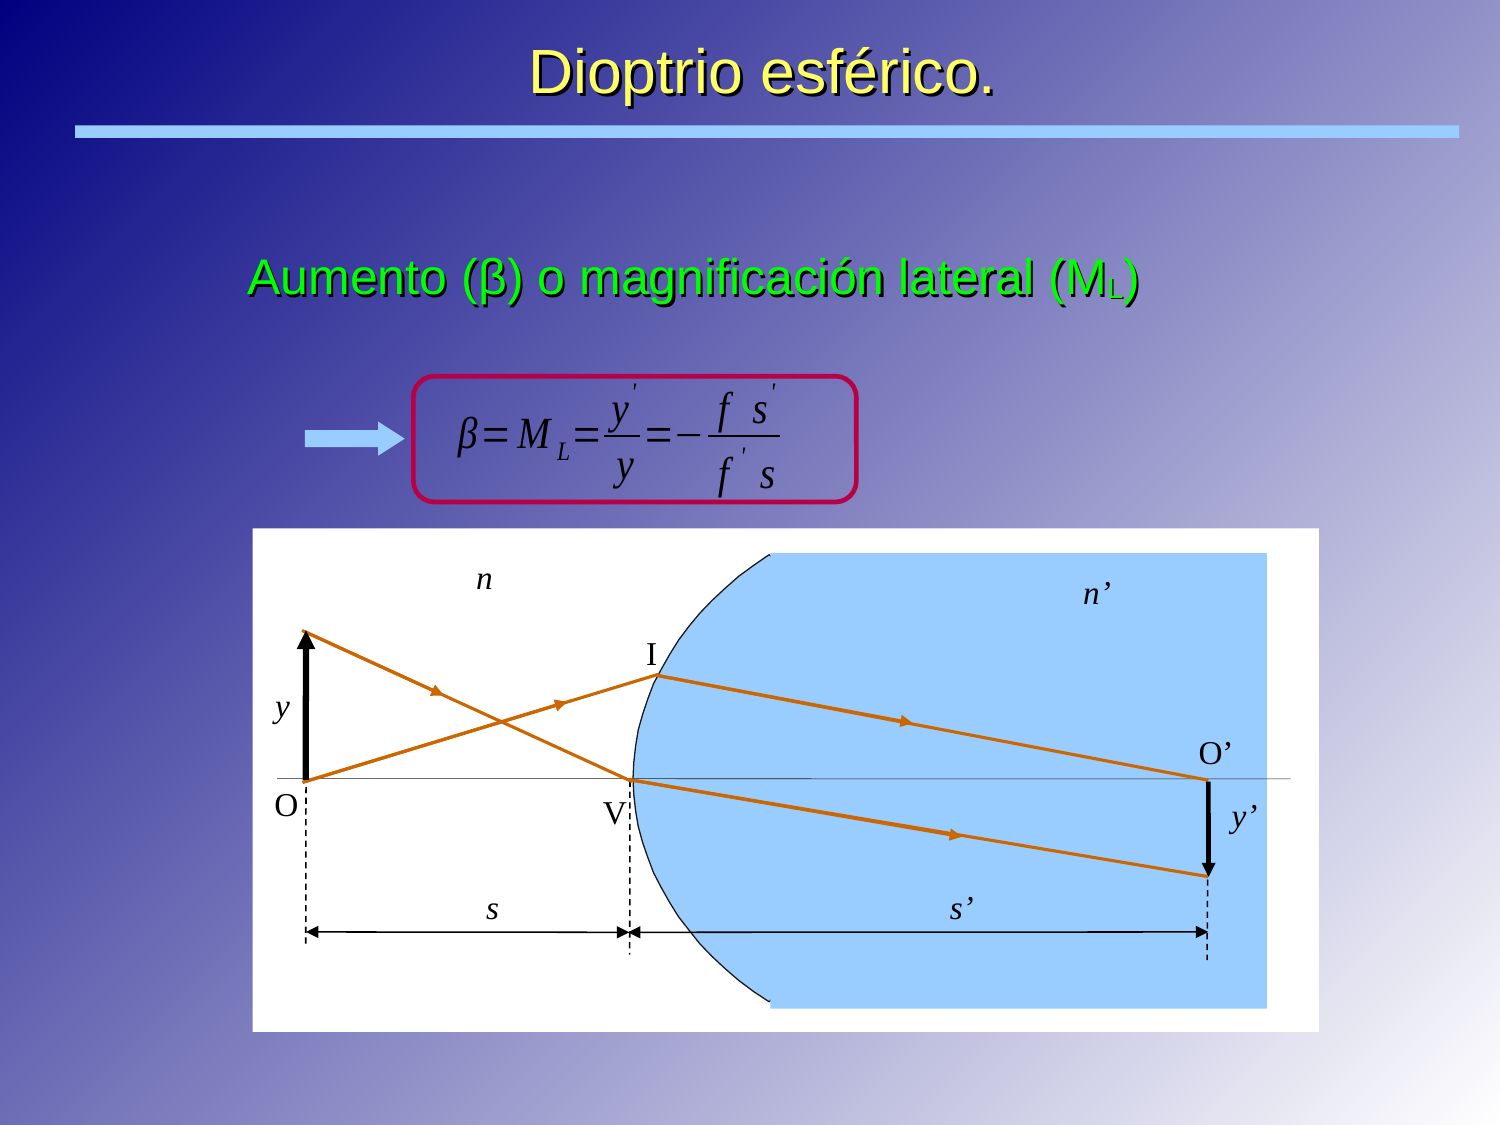

Dioptrio esférico.
Aumento (β) o magnificación lateral (ML)
n
n’
I
y
O’
s
s’
O
y’
V